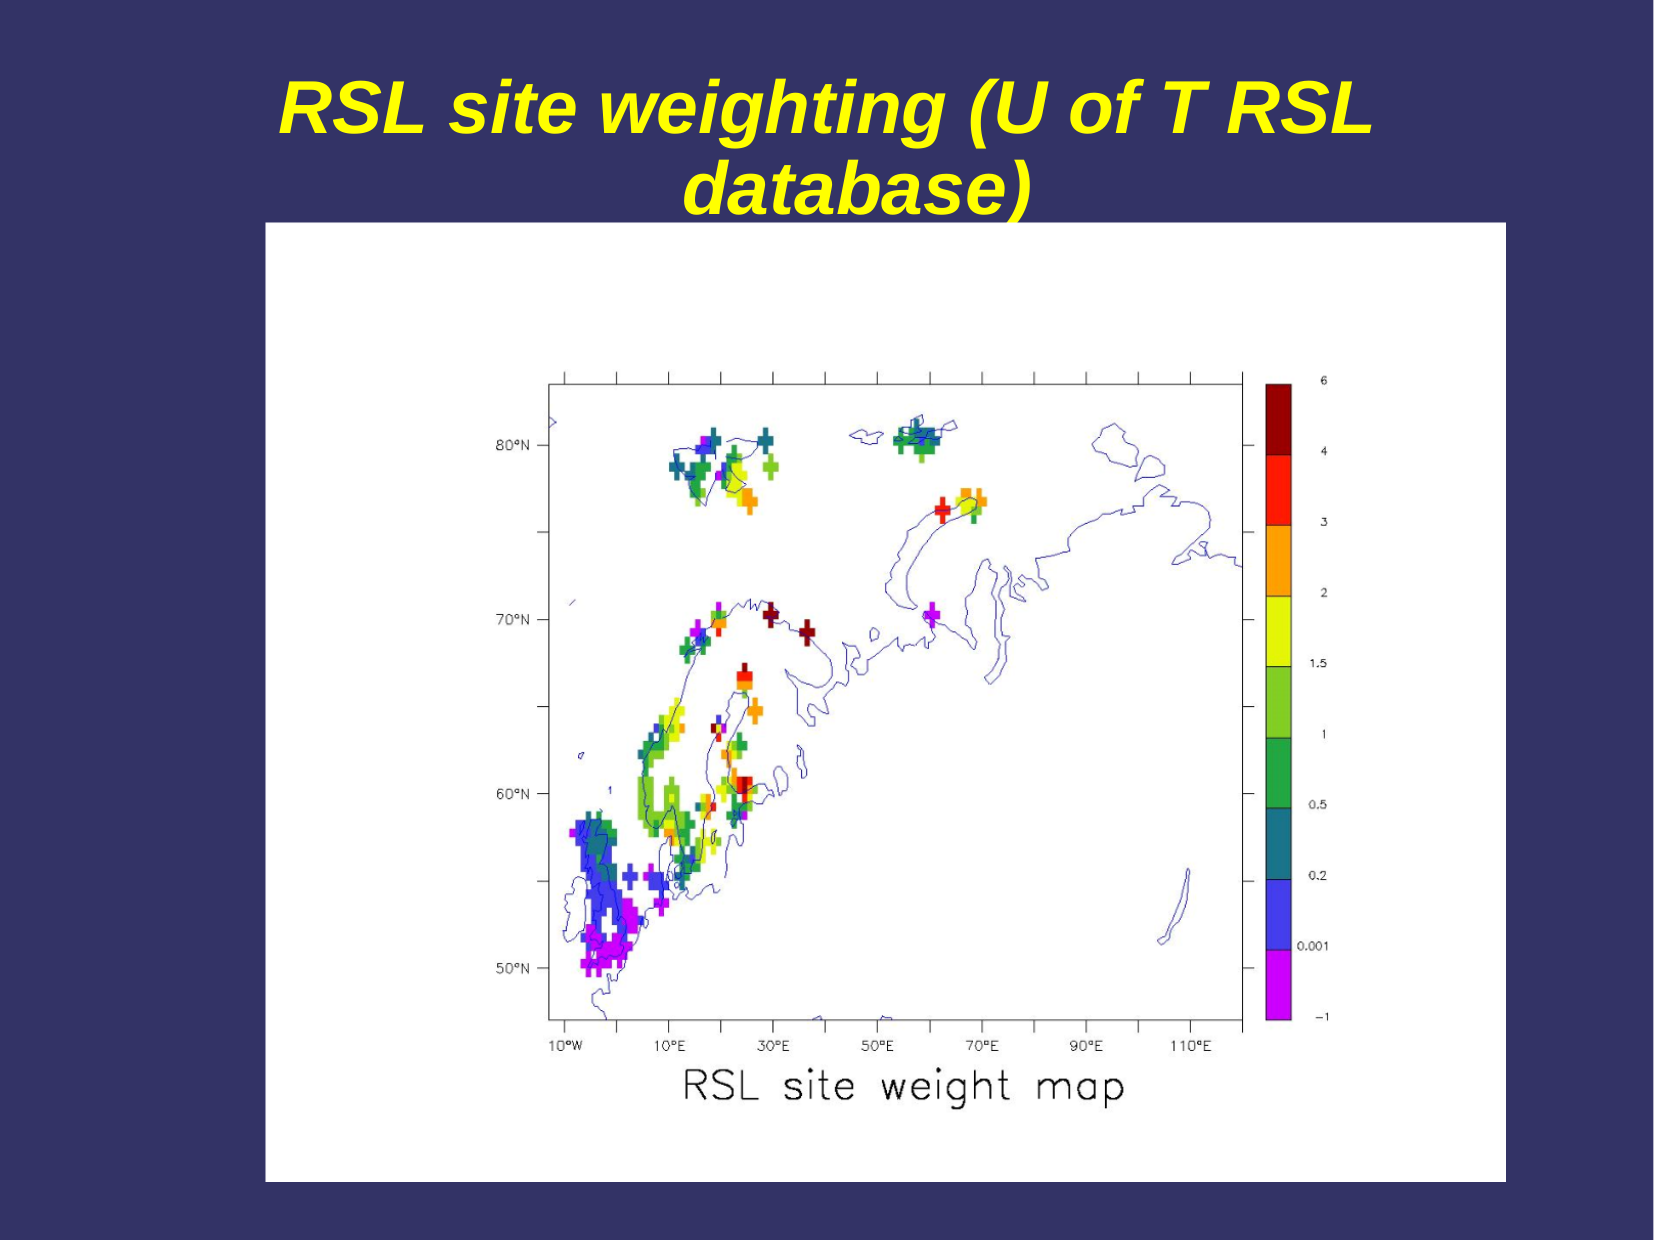

# RSL site weighting (U of T RSL database)